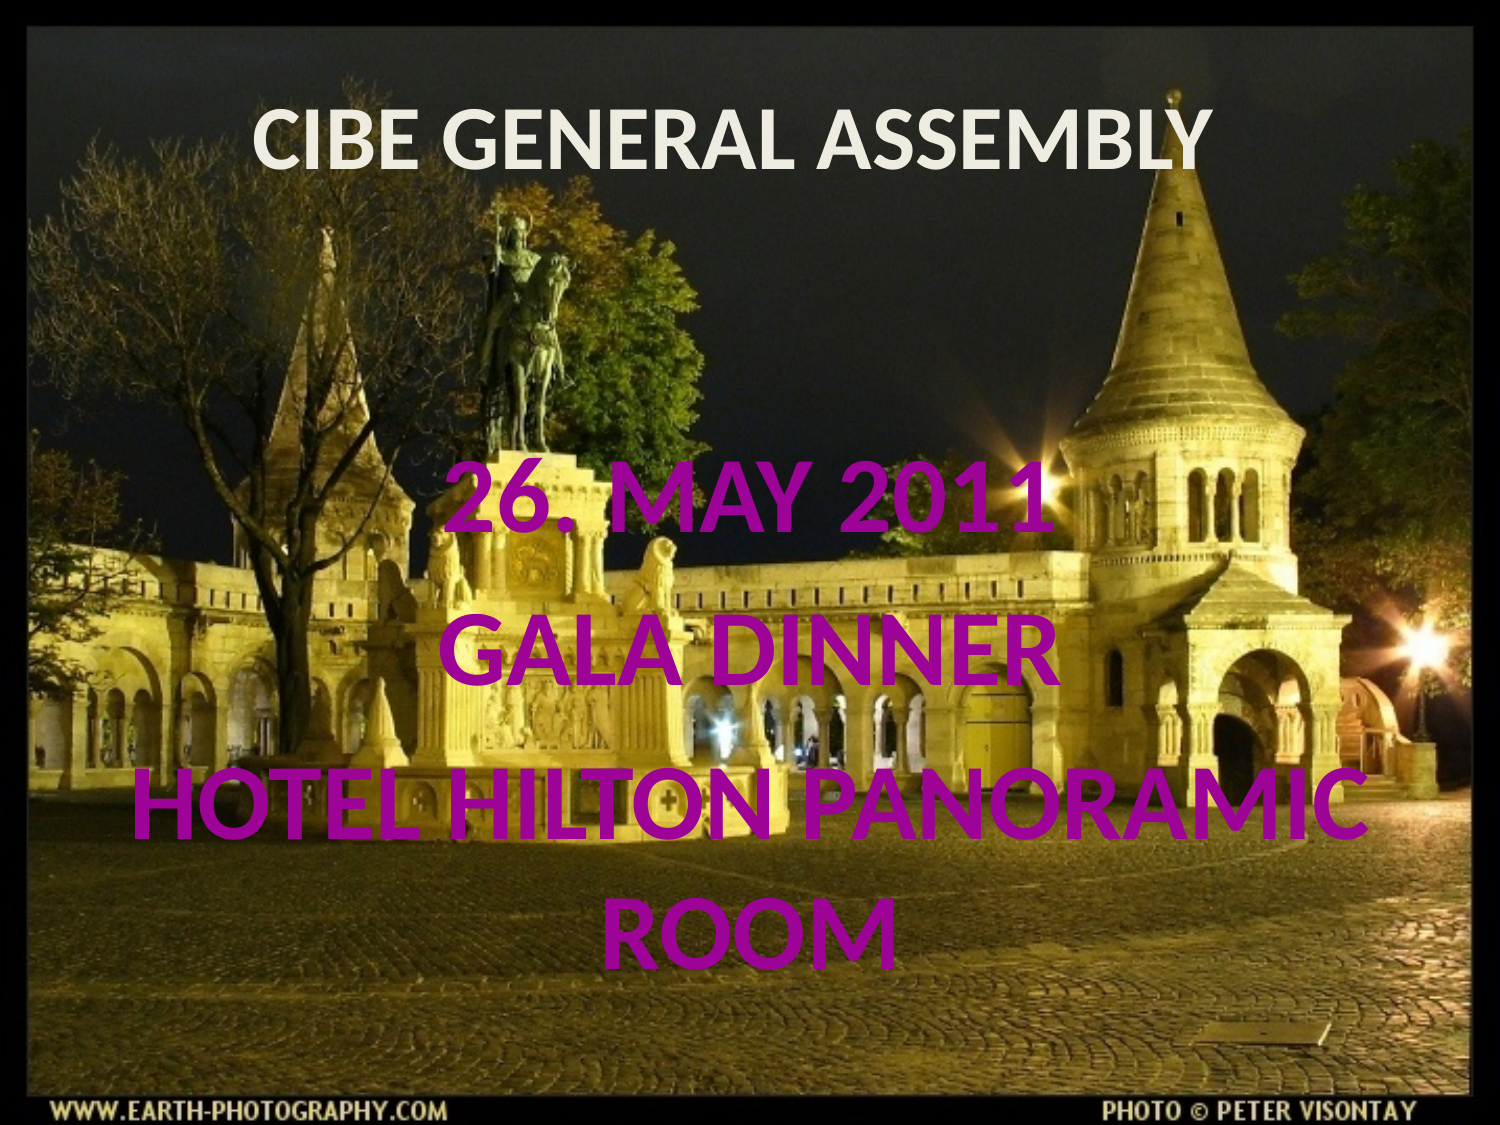

# CIBE GENERAL ASSEMBLY
26. MAY 2011
GALA DINNER
HOTEL HILTON PANORAMIC ROOM